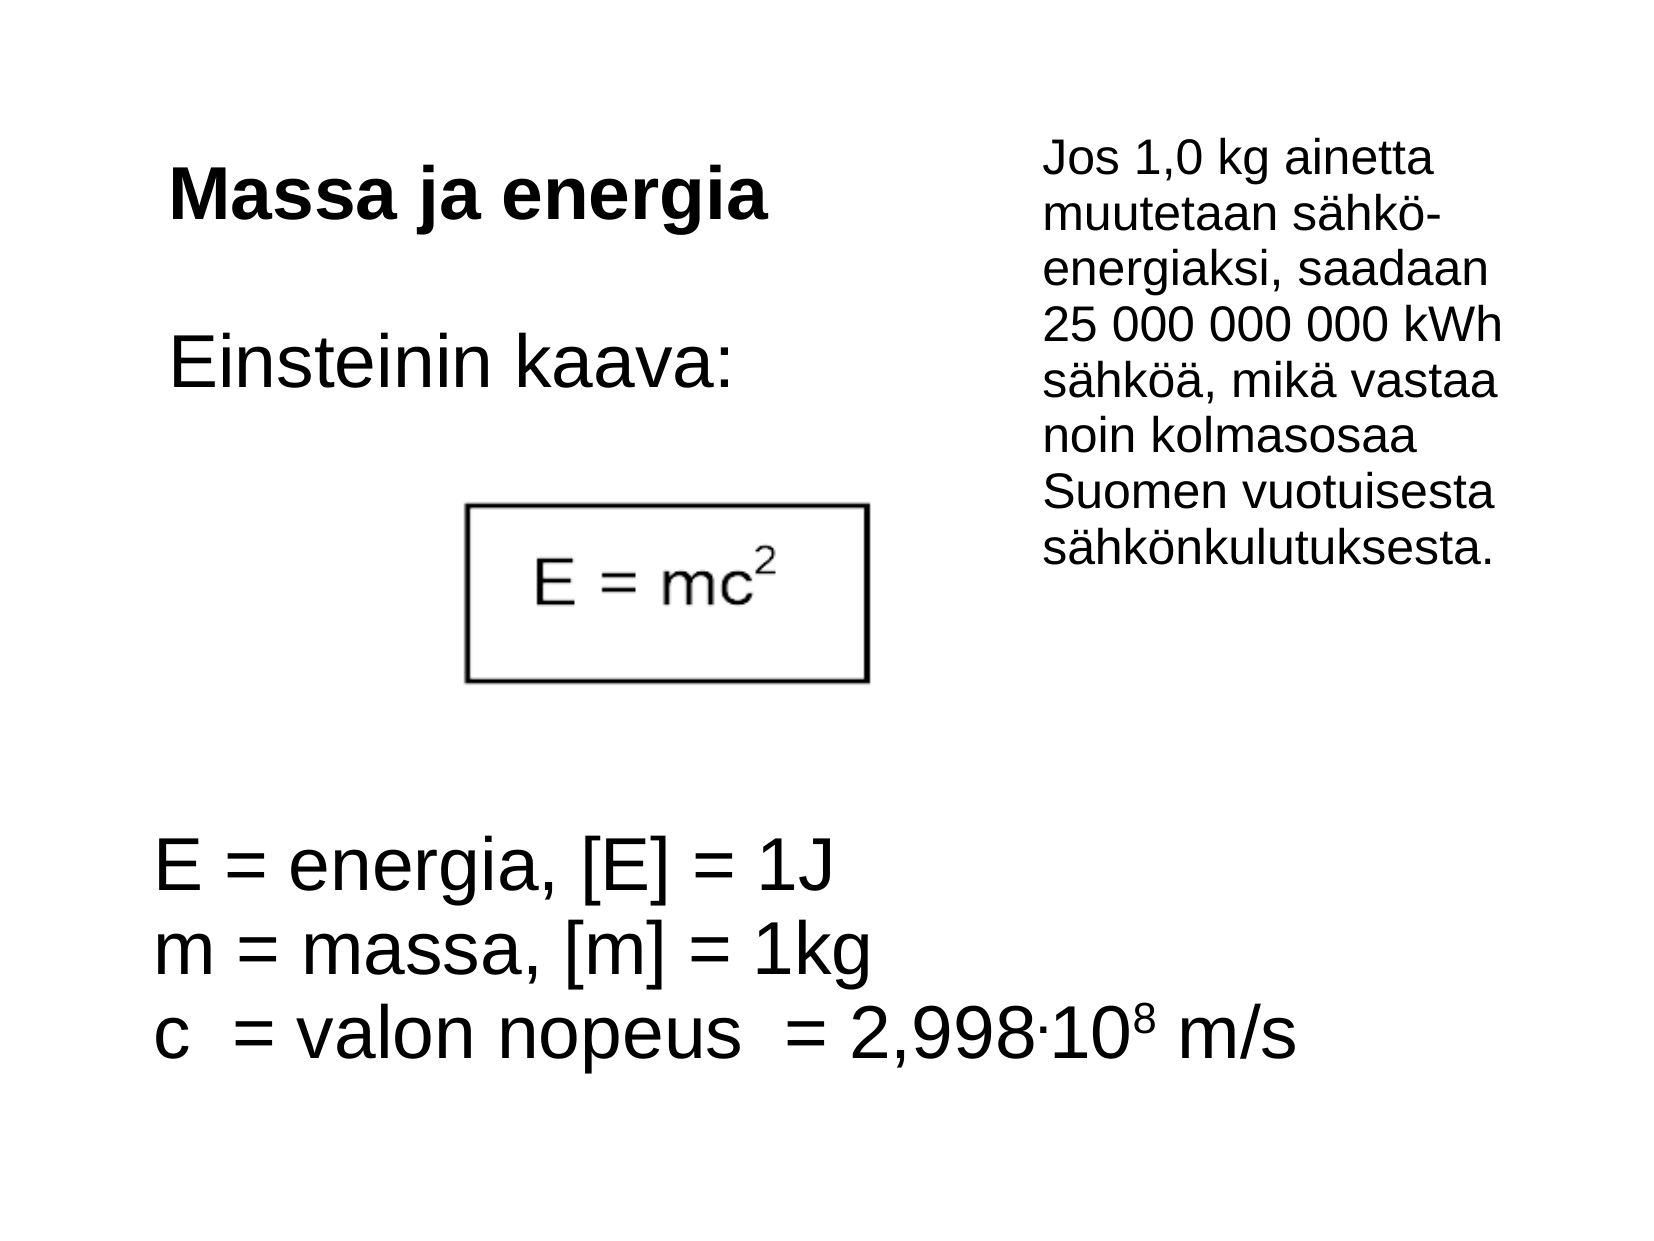

Jos 1,0 kg ainetta muutetaan sähkö-energiaksi, saadaan 25 000 000 000 kWh sähköä, mikä vastaa noin kolmasosaa Suomen vuotuisesta sähkönkulutuksesta.
Massa ja energia
Einsteinin kaava:
E = energia, [E] = 1J
m = massa, [m] = 1kg
c = valon nopeus = 2,998.108 m/s